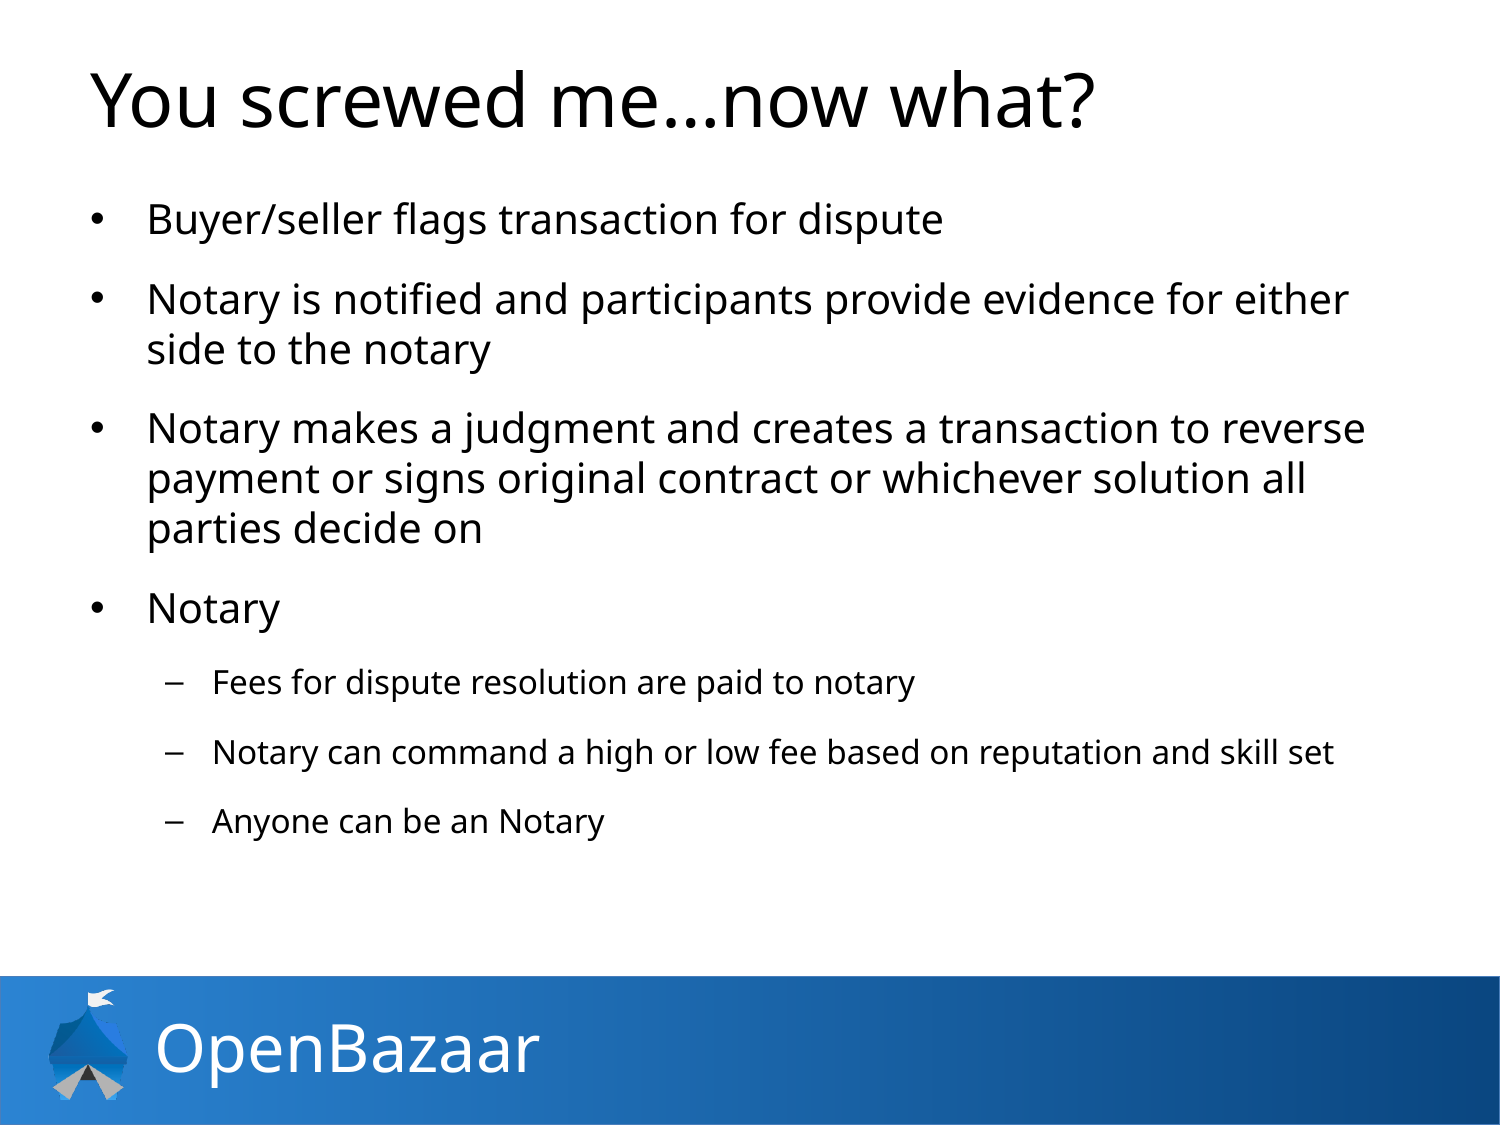

# You screwed me…now what?
Buyer/seller flags transaction for dispute
Notary is notified and participants provide evidence for either side to the notary
Notary makes a judgment and creates a transaction to reverse payment or signs original contract or whichever solution all parties decide on
Notary
Fees for dispute resolution are paid to notary
Notary can command a high or low fee based on reputation and skill set
Anyone can be an Notary